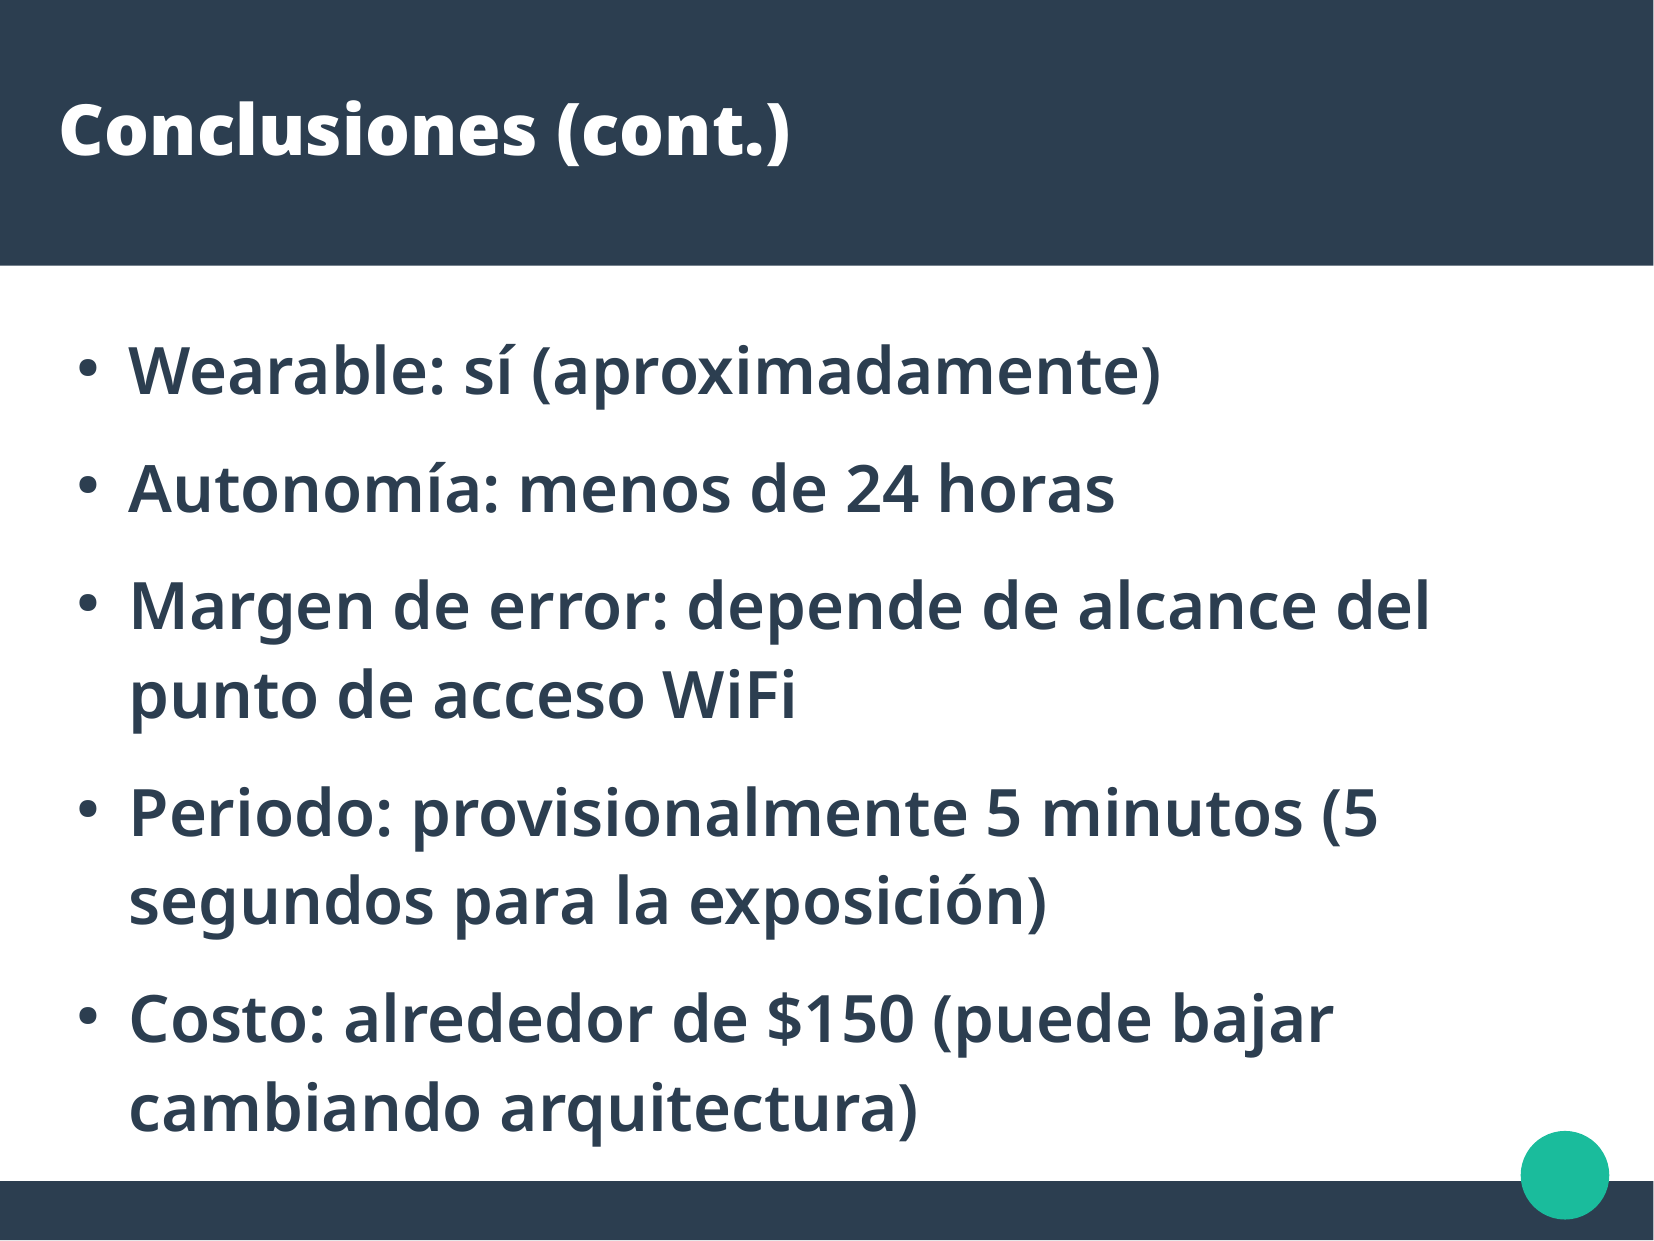

# Conclusiones (cont.)
Wearable: sí (aproximadamente)
Autonomía: menos de 24 horas
Margen de error: depende de alcance del punto de acceso WiFi
Periodo: provisionalmente 5 minutos (5 segundos para la exposición)
Costo: alrededor de $150 (puede bajar cambiando arquitectura)